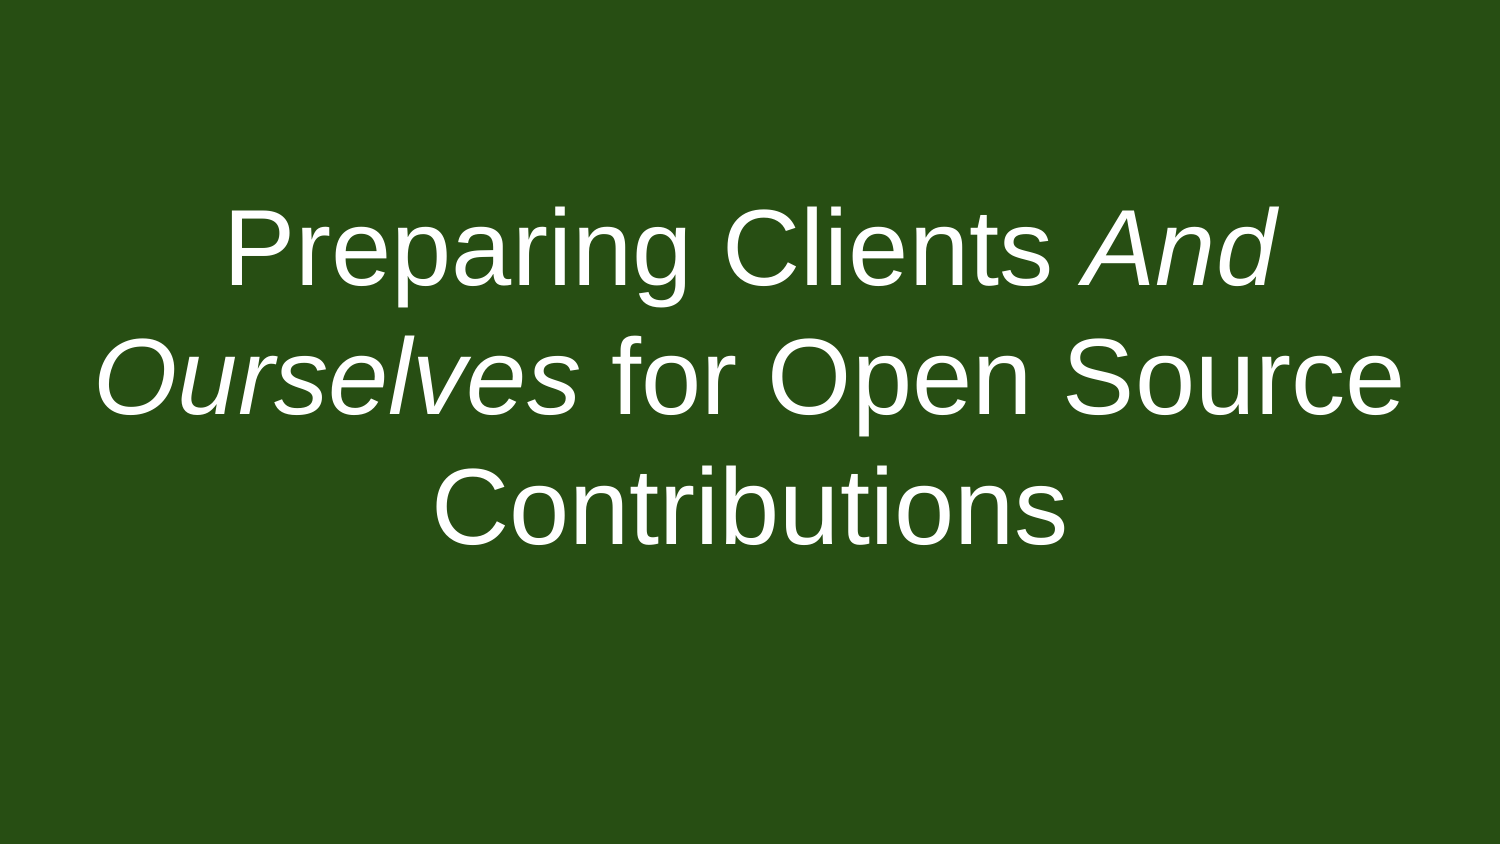

# Preparing Clients And Ourselves for Open Source Contributions